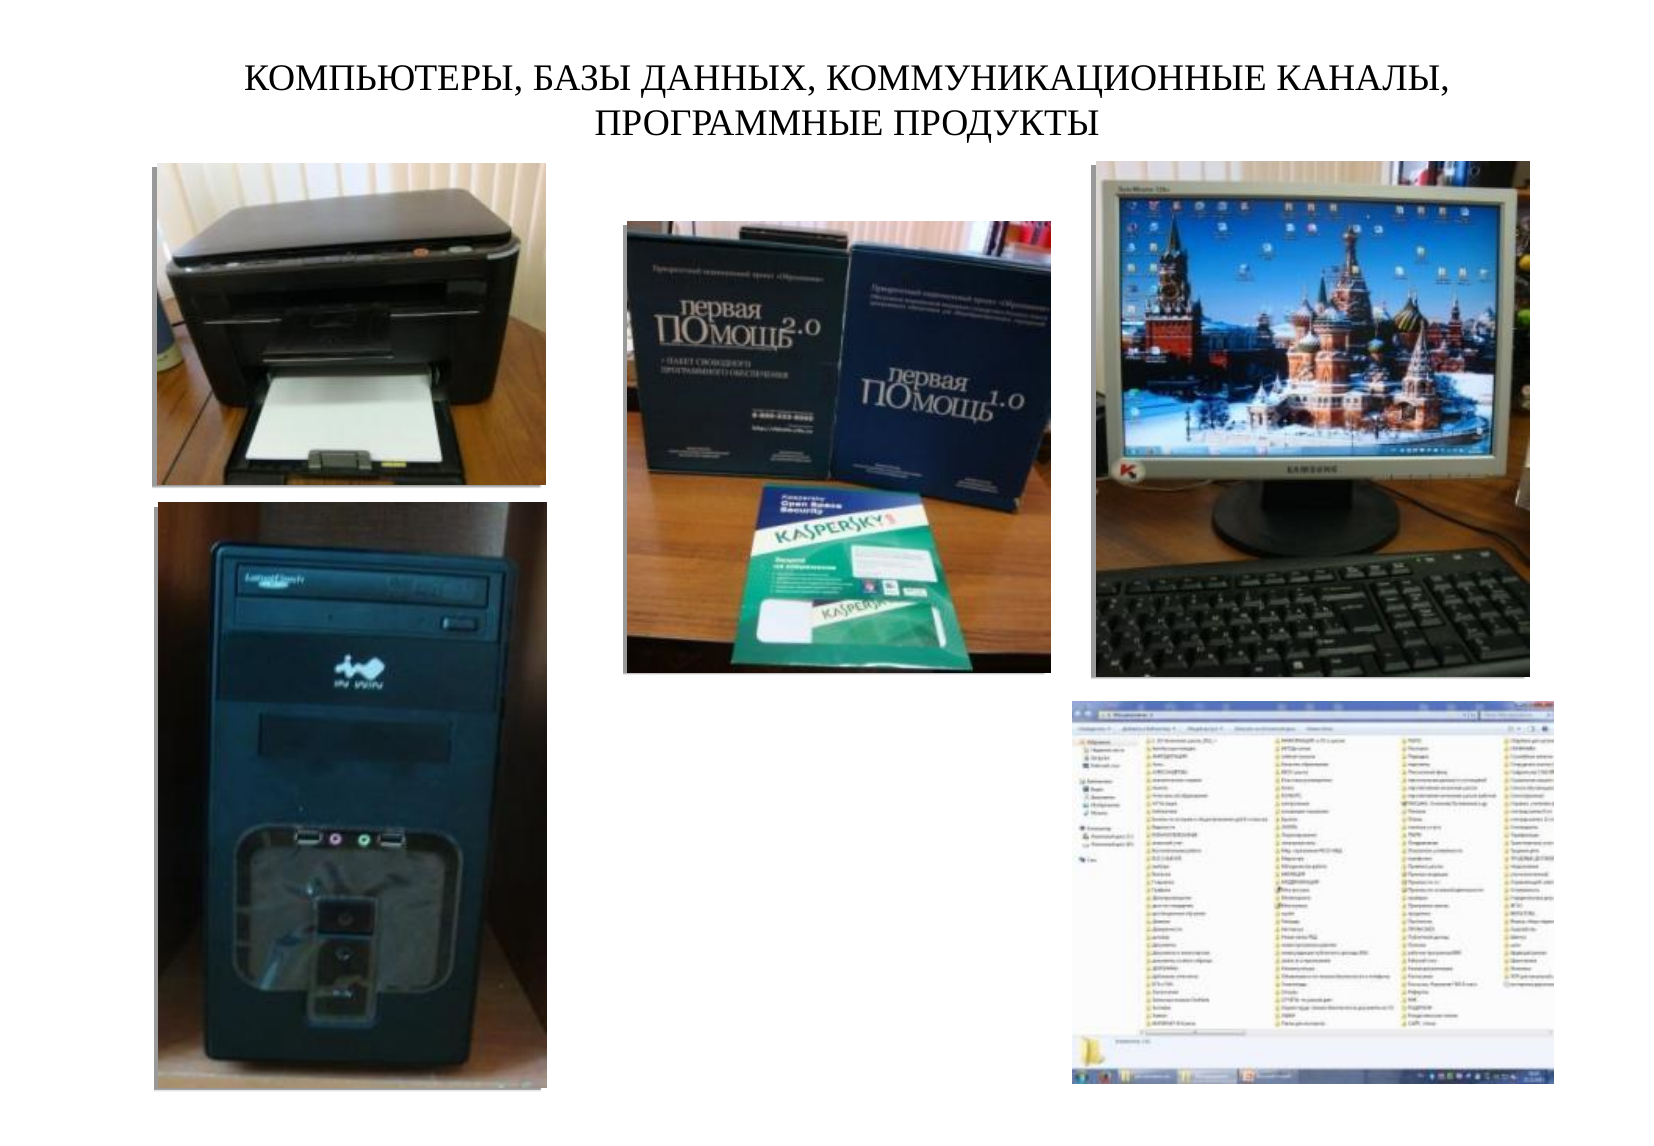

КОМПЬЮТЕРЫ, БАЗЫ ДАННЫХ, КОММУНИКАЦИОННЫЕ КАНАЛЫ, ПРОГРАММНЫЕ ПРОДУКТЫ